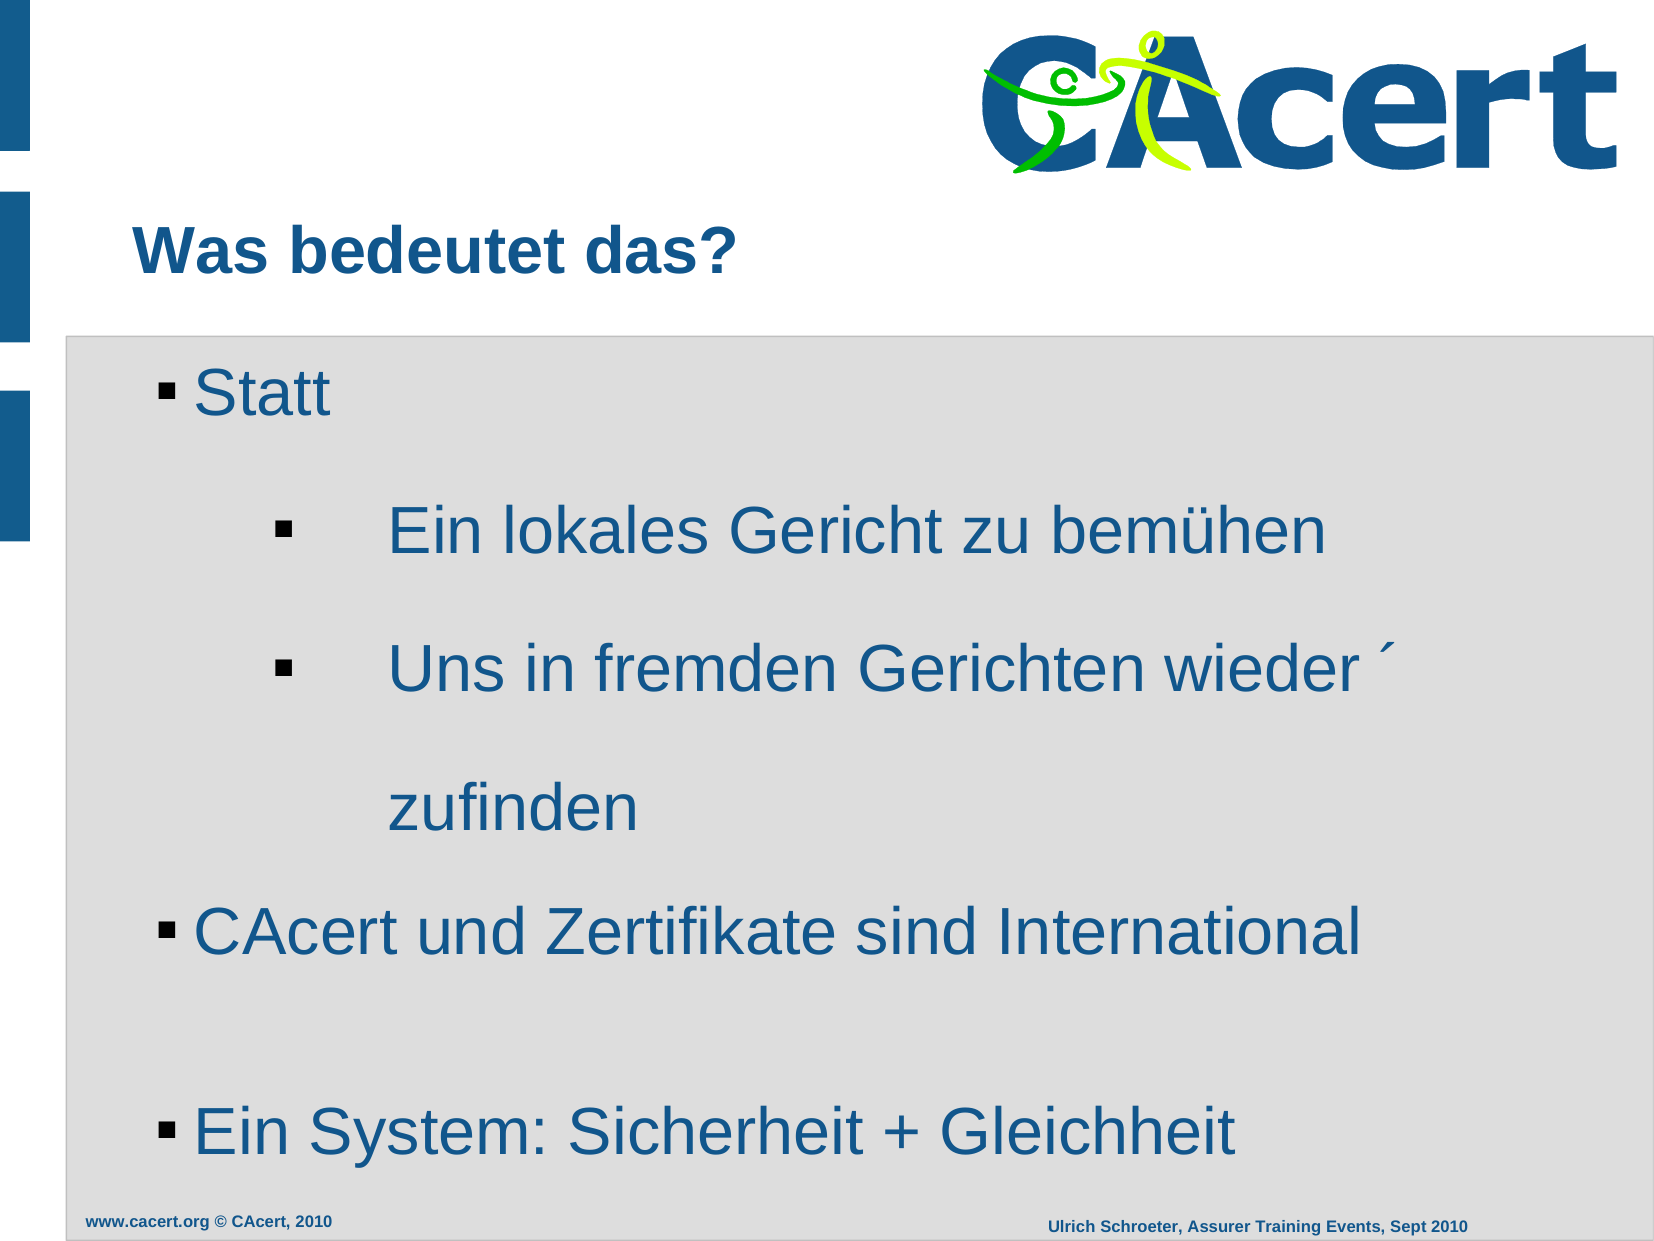

Was bedeutet das?
# Statt
 Ein lokales Gericht zu bemühen
 Uns in fremden Gerichten wieder ´ zufinden
 CAcert und Zertifikate sind International
 Ein System: Sicherheit + Gleichheit